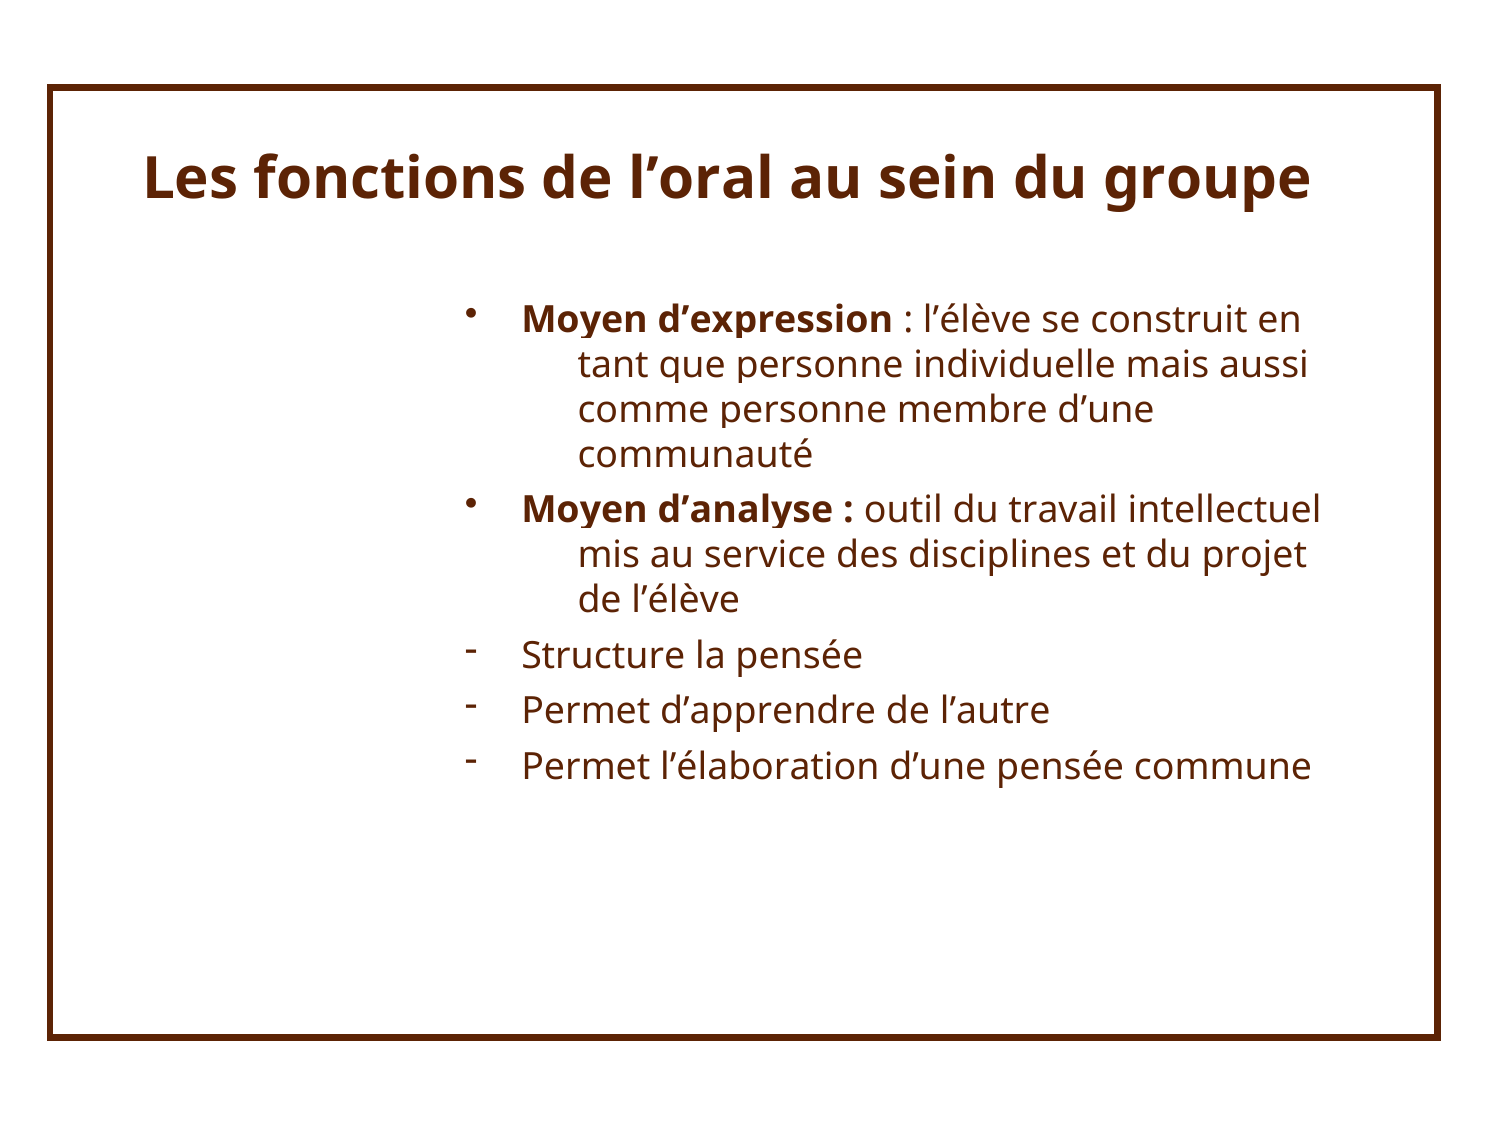

# Les fonctions de l’oral au sein du groupe
Moyen d’expression : l’élève se construit en tant que personne individuelle mais aussi comme personne membre d’une communauté
Moyen d’analyse : outil du travail intellectuel mis au service des disciplines et du projet de l’élève
Structure la pensée
Permet d’apprendre de l’autre
Permet l’élaboration d’une pensée commune